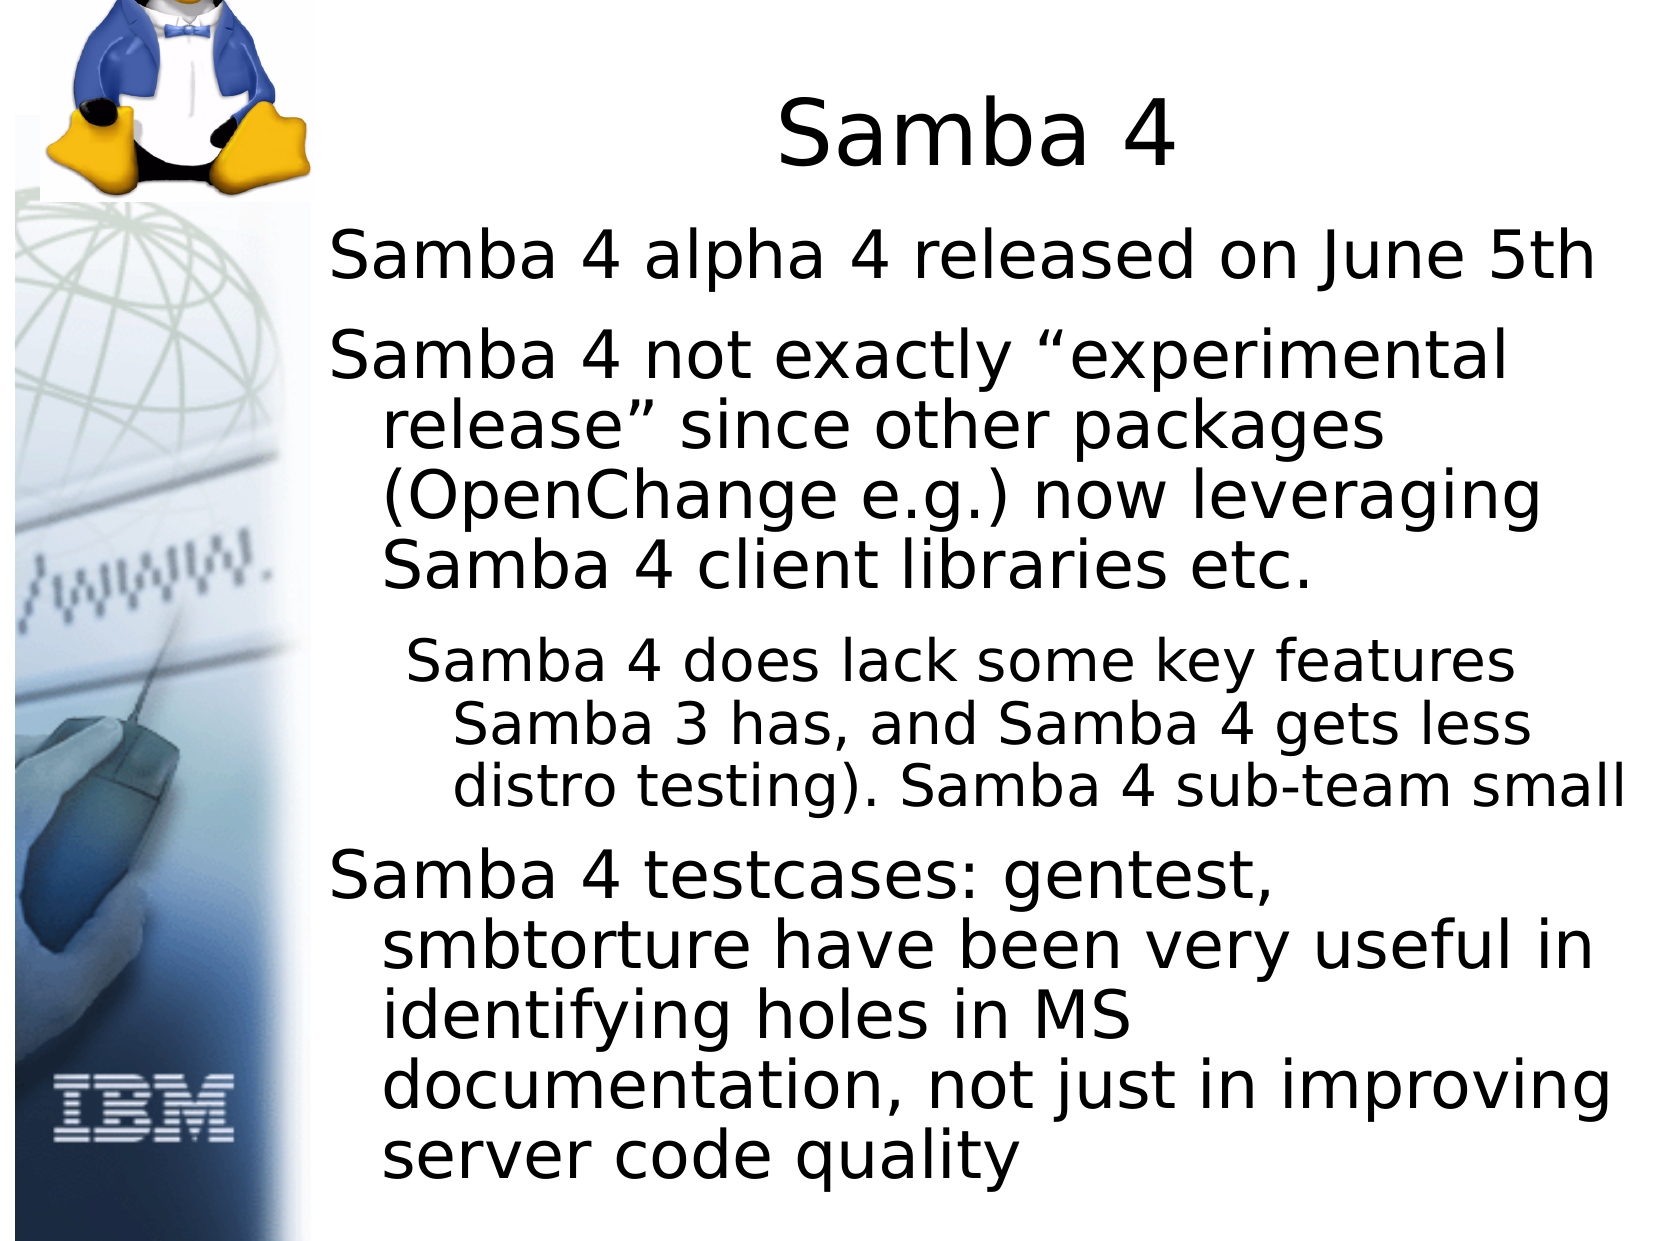

# Samba 4
Samba 4 alpha 4 released on June 5th
Samba 4 not exactly “experimental release” since other packages (OpenChange e.g.) now leveraging Samba 4 client libraries etc.
Samba 4 does lack some key features Samba 3 has, and Samba 4 gets less distro testing). Samba 4 sub-team small
Samba 4 testcases: gentest, smbtorture have been very useful in identifying holes in MS documentation, not just in improving server code quality